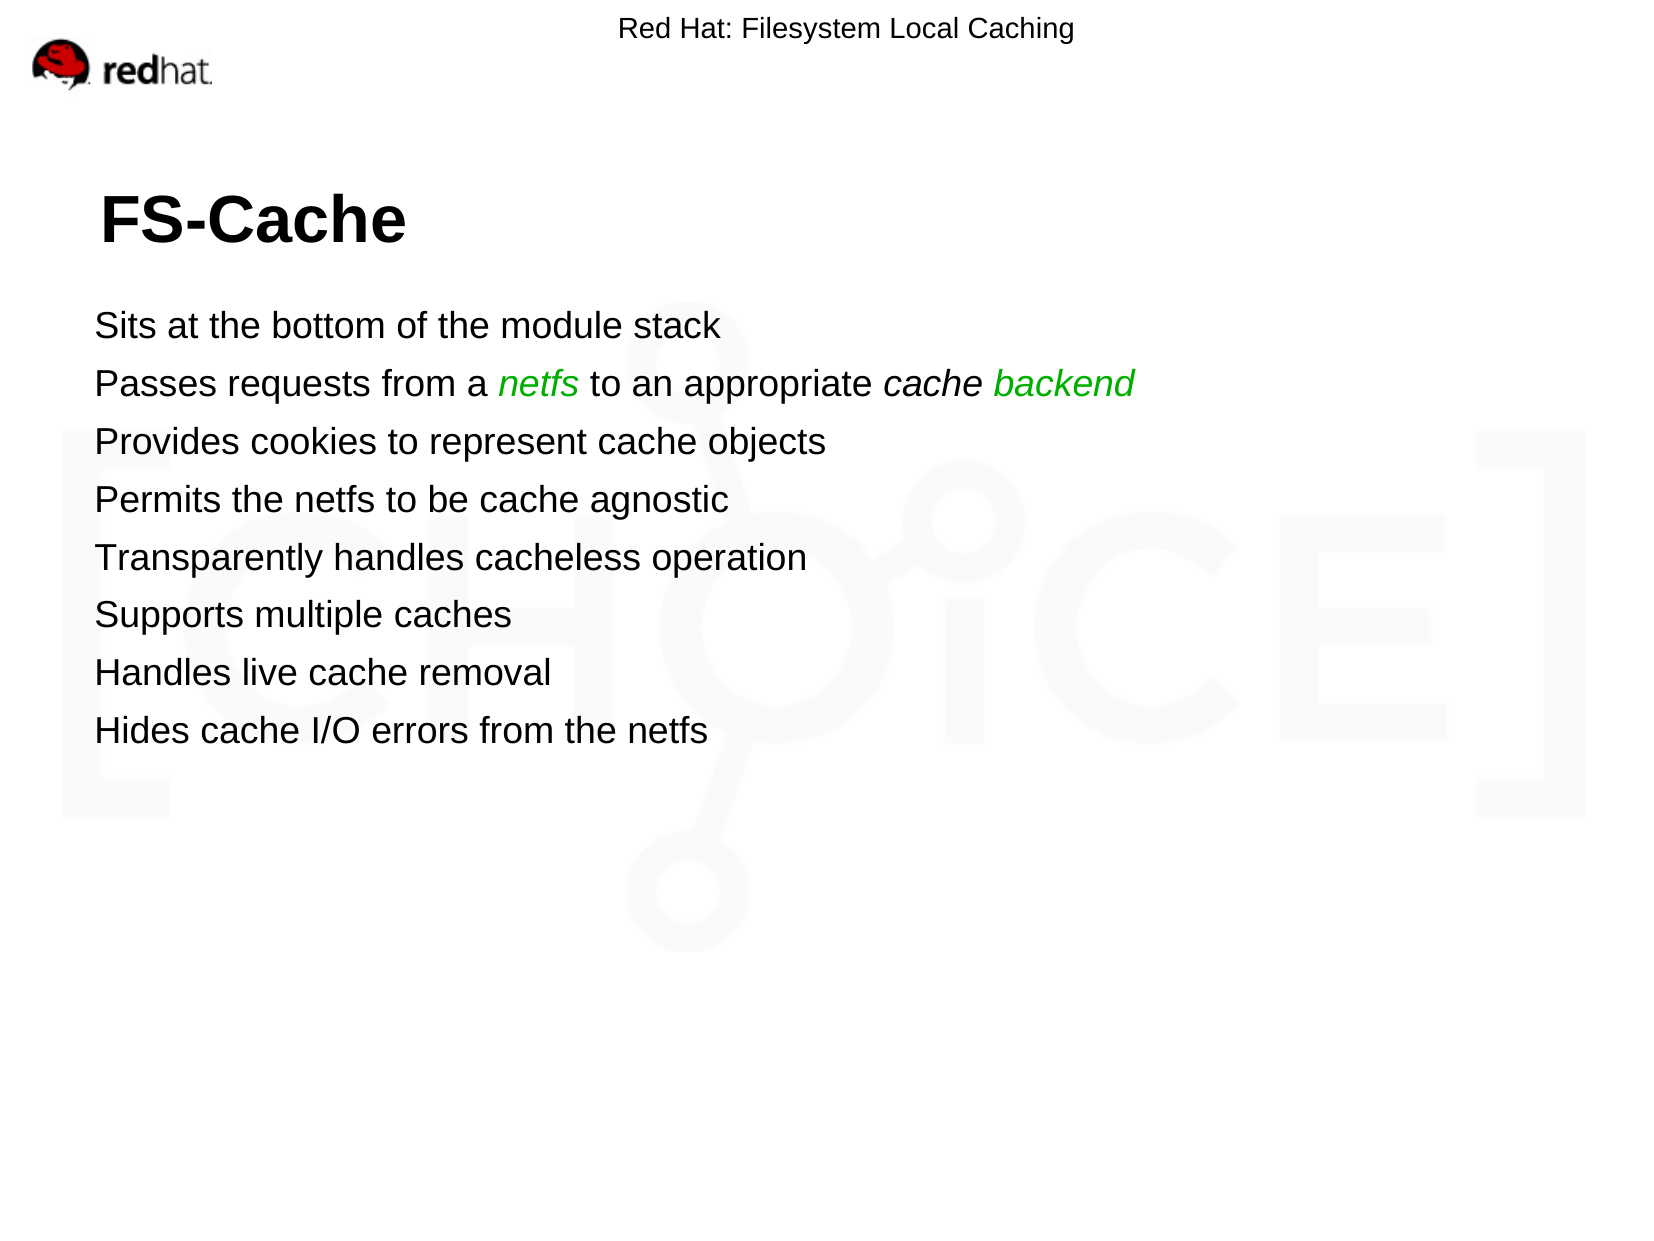

# FS-Cache
Sits at the bottom of the module stack
Passes requests from a netfs to an appropriate cache backend
Provides cookies to represent cache objects
Permits the netfs to be cache agnostic
Transparently handles cacheless operation
Supports multiple caches
Handles live cache removal
Hides cache I/O errors from the netfs